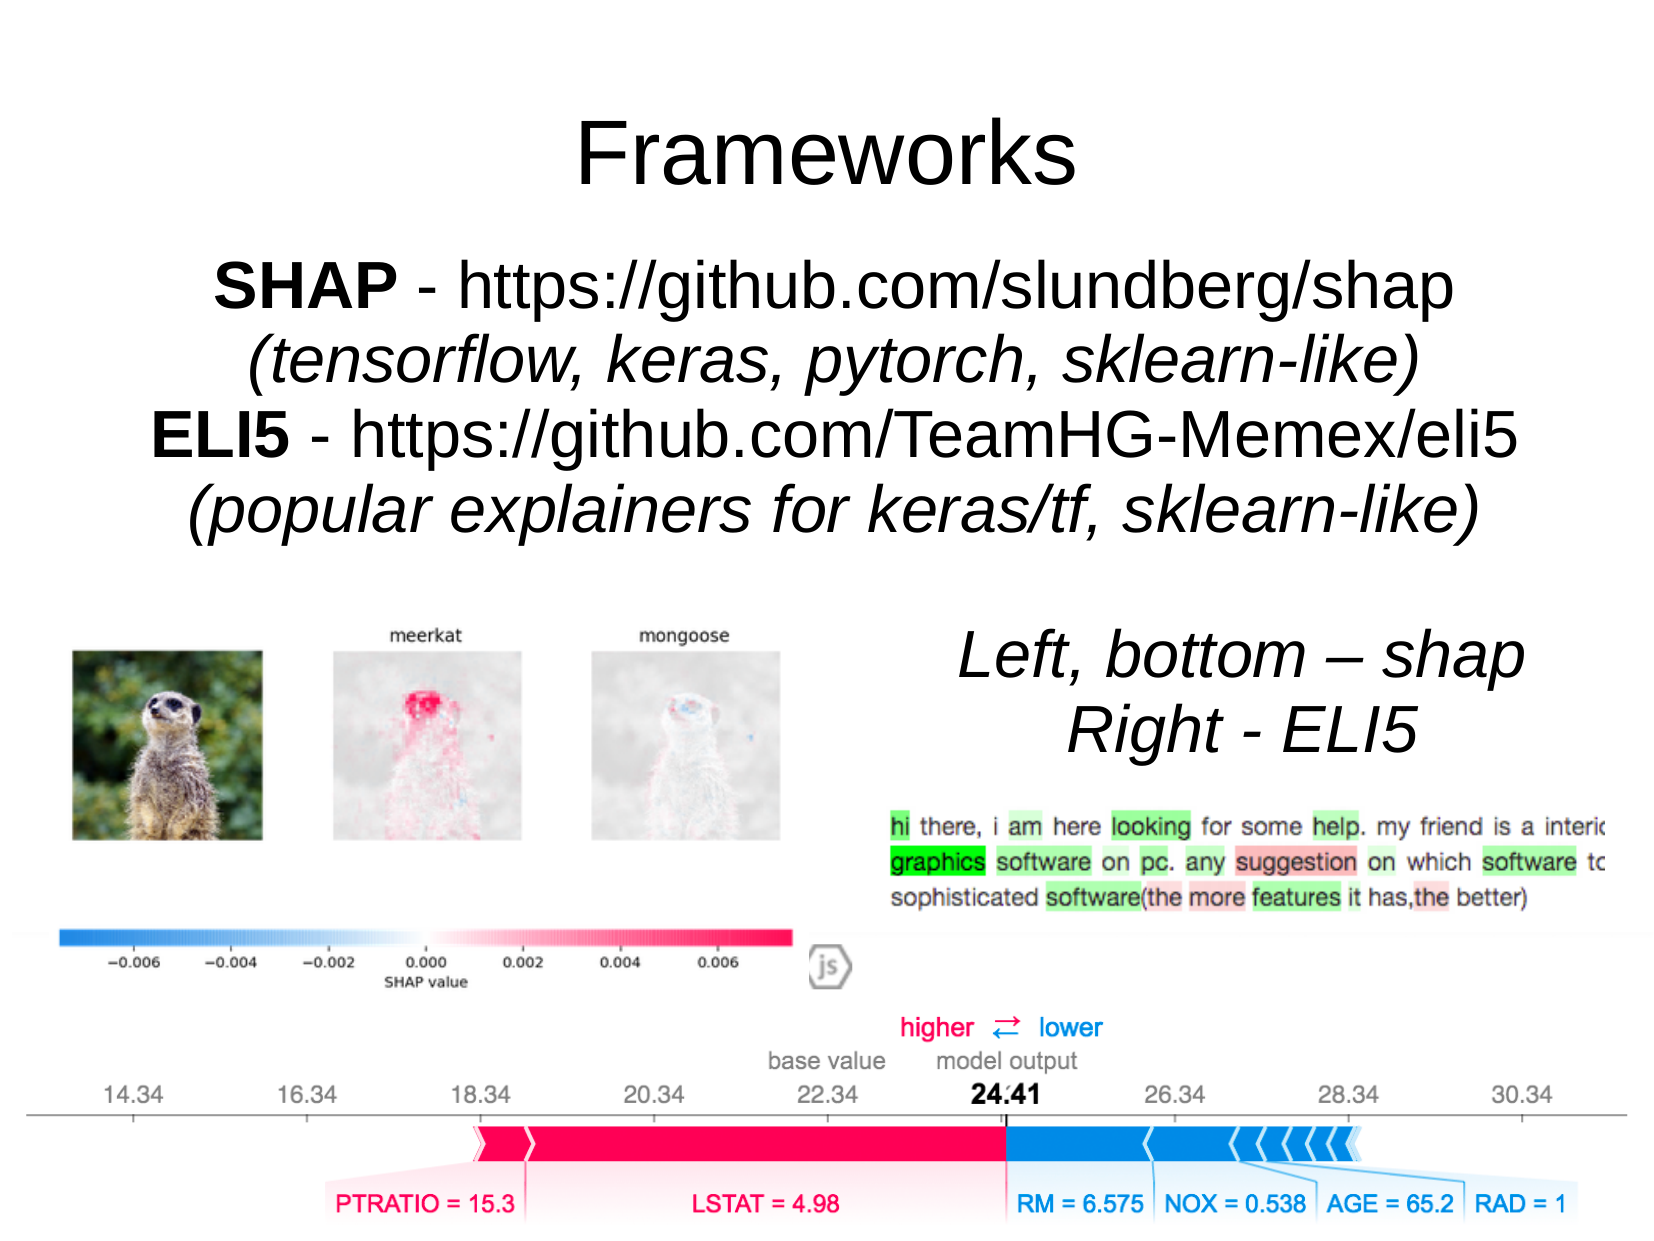

Frameworks
# SHAP - https://github.com/slundberg/shap
(tensorflow, keras, pytorch, sklearn-like)
ELI5 - https://github.com/TeamHG-Memex/eli5
(popular explainers for keras/tf, sklearn-like)
Left, bottom – shap
Right - ELI5
38